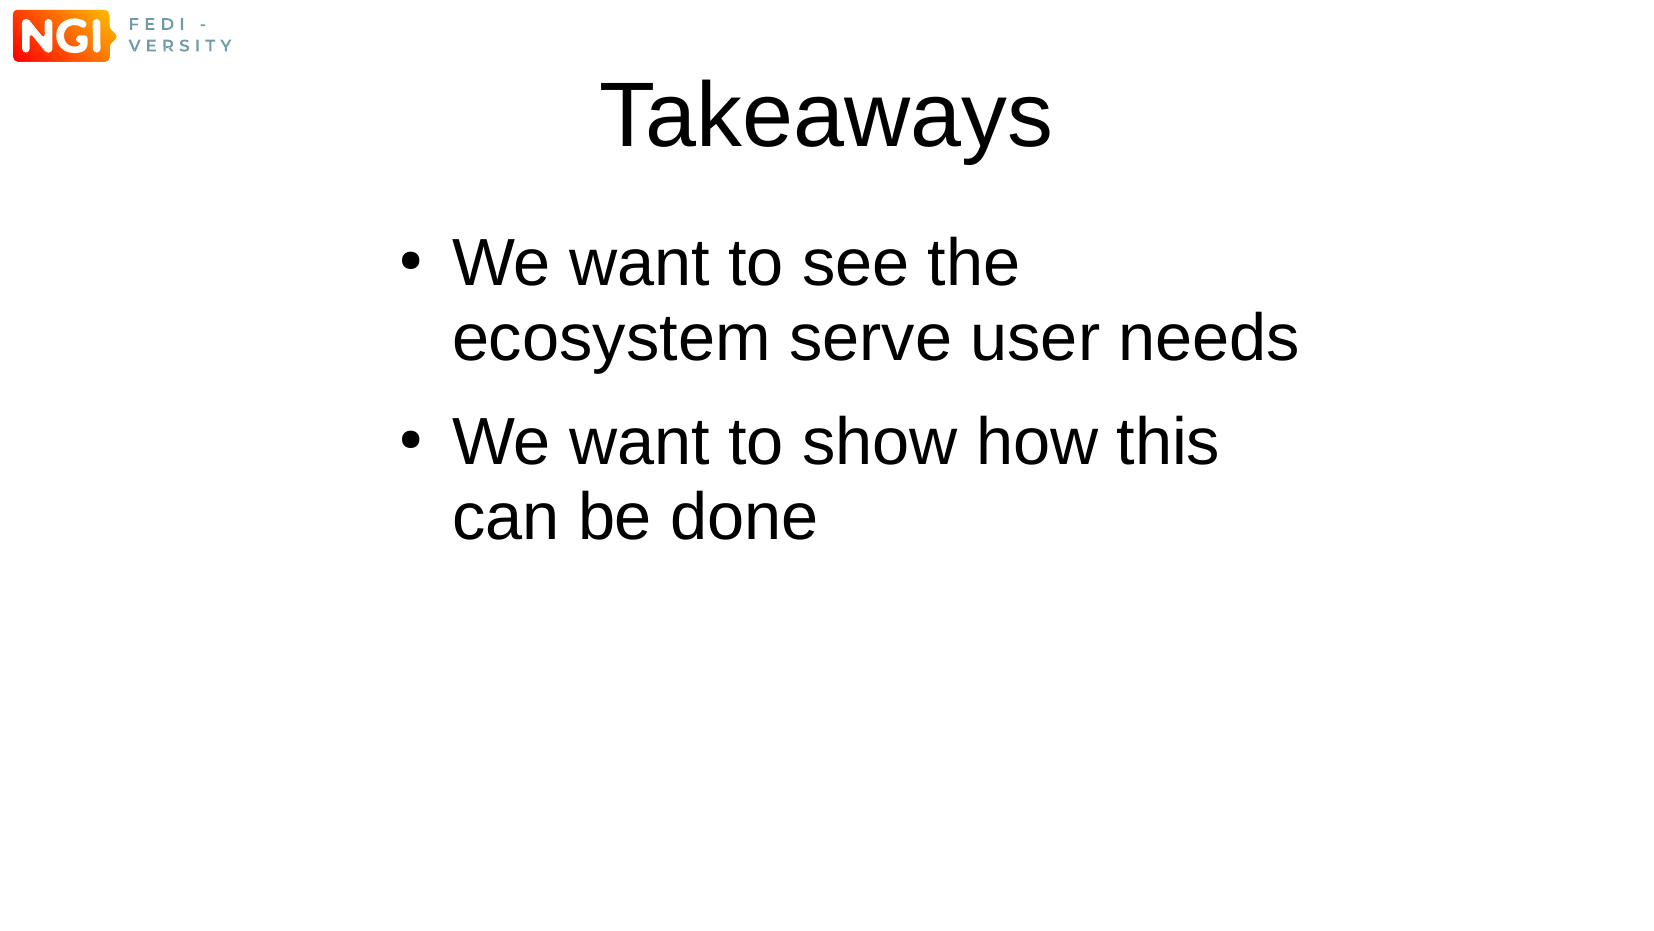

# Takeaways
We want to see the ecosystem serve user needs
We want to show how this can be done